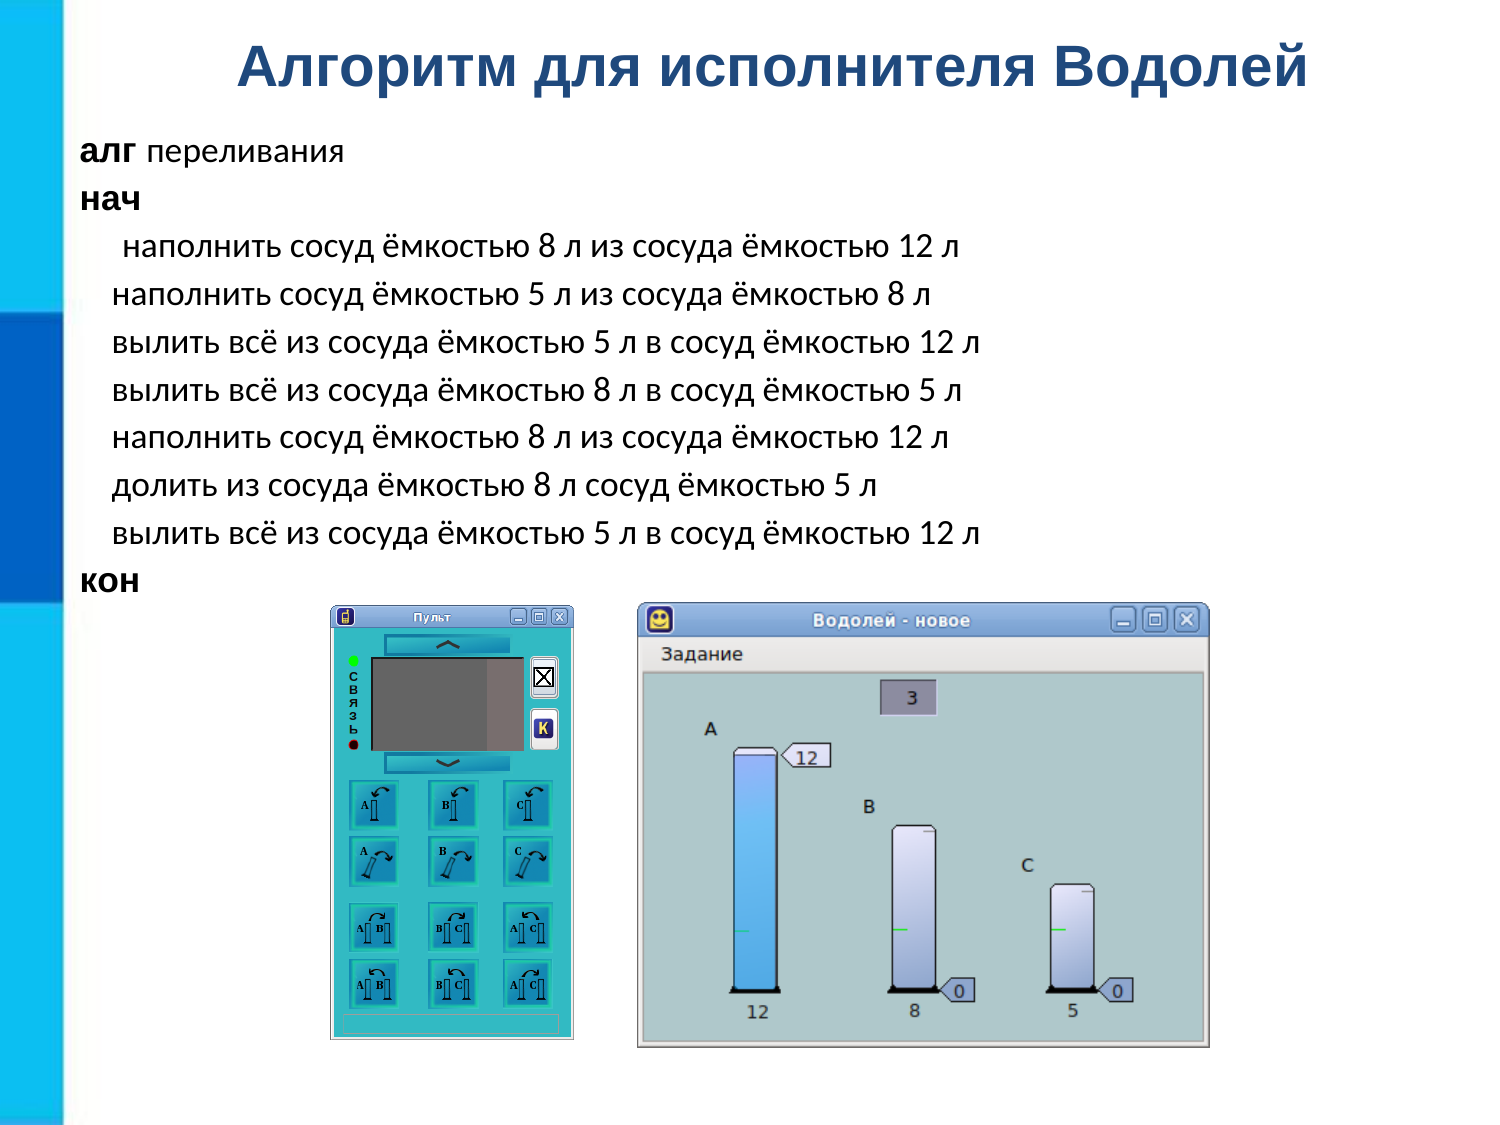

Алгоритм для исполнителя Водолей
алг переливания
нач
 наполнить сосуд ёмкостью 8 л из сосуда ёмкостью 12 л
 наполнить сосуд ёмкостью 5 л из сосуда ёмкостью 8 л
 вылить всё из сосуда ёмкостью 5 л в сосуд ёмкостью 12 л
 вылить всё из сосуда ёмкостью 8 л в сосуд ёмкостью 5 л
 наполнить сосуд ёмкостью 8 л из сосуда ёмкостью 12 л
 долить из сосуда ёмкостью 8 л сосуд ёмкостью 5 л
 вылить всё из сосуда ёмкостью 5 л в сосуд ёмкостью 12 л
кон